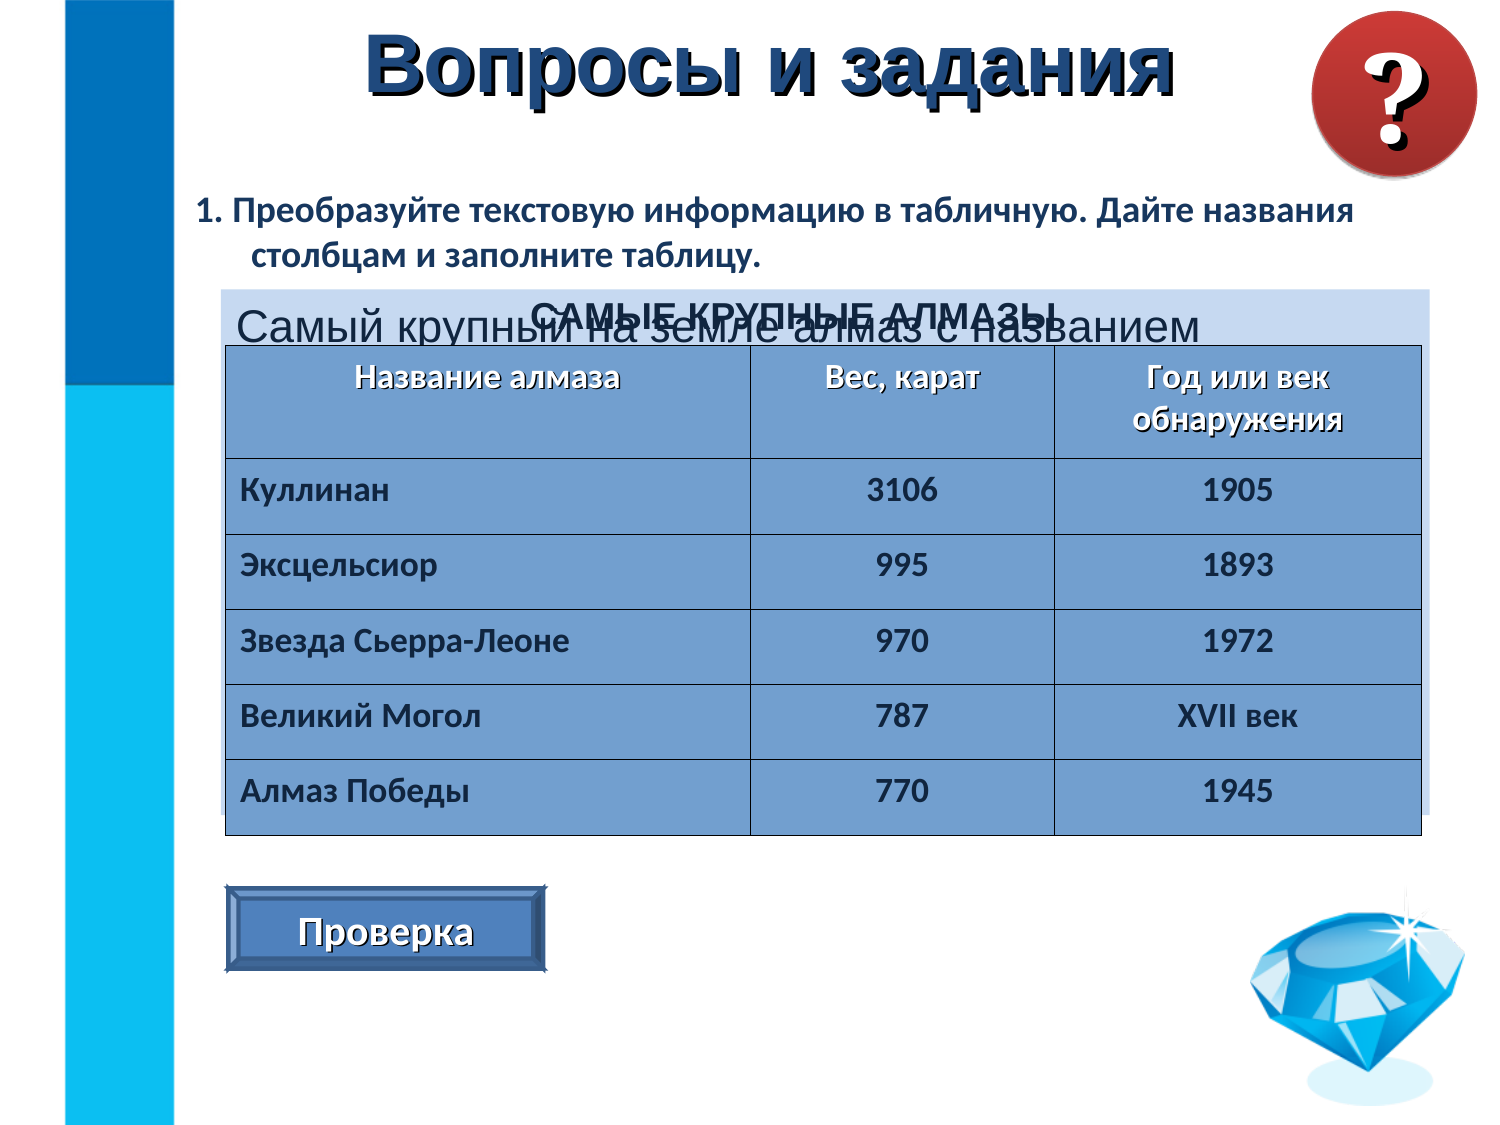

# Вопросы и задания
?
1. Преобразуйте текстовую информацию в табличную. Дайте названия столбцам и заполните таблицу.
САМЫЕ КРУПНЫЕ АЛМАЗЫ
Самый крупный на земле алмаз c названием «Куллинан» весил 3106 карат (в 1 грамме 5 карат). Он был найден в 1905 году. Следующий по весу алмаз - «Эксцельсиор», найден в 1893 году. Он весил 995 карат. Третий алмаз — «Звезда Сьерра-Леоне» весом 970 карат был найден в 1972 году. Алмаз «Великий Могол» весом 787 карат был найден в Индии в XVII веке. Алмаз Победы» весом 770 карат был найден в 1945 году в Западной Африке.
| Название алмаза | Вес, карат | Год или век обнаружения |
| --- | --- | --- |
| Куллинан | 3106 | 1905 |
| Эксцельсиор | 995 | 1893 |
| Звезда Сьерра-Леоне | 970 | 1972 |
| Великий Могол | 787 | XVII век |
| Алмаз Победы | 770 | 1945 |
Проверка